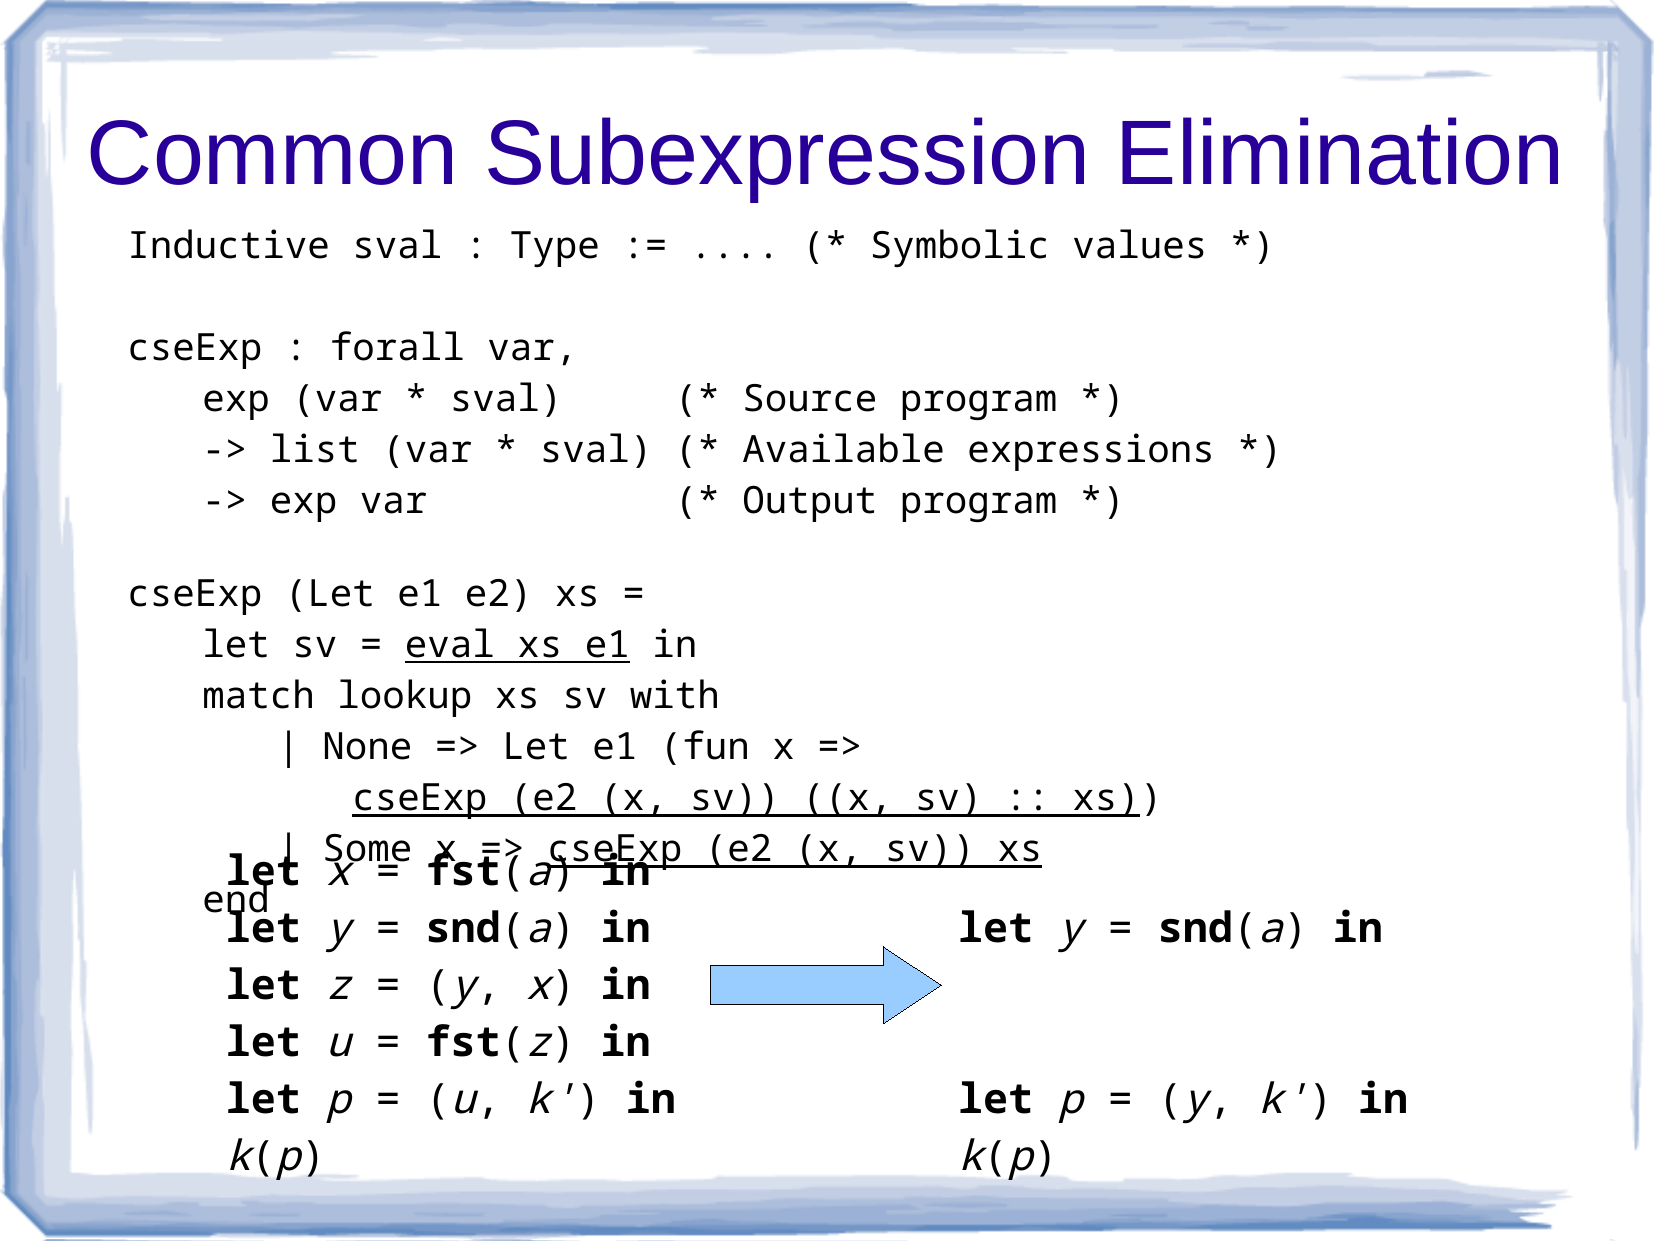

# Common Subexpression Elimination
Inductive sval : Type := .... (* Symbolic values *)
cseExp : forall var,
	exp (var * sval) (* Source program *)
	-> list (var * sval) (* Available expressions *)
	-> exp var (* Output program *)
cseExp (Let e1 e2) xs =
	let sv = eval xs e1 in
	match lookup xs sv with
		| None => Let e1 (fun x =>
			cseExp (e2 (x, sv)) ((x, sv) :: xs))
		| Some x => cseExp (e2 (x, sv)) xs
	end
let x = fst(a) in
let y = snd(a) in
let z = (y, x) in
let u = fst(z) in
let p = (u, k') in
k(p)
let y = snd(a) in
let p = (y, k') in
k(p)